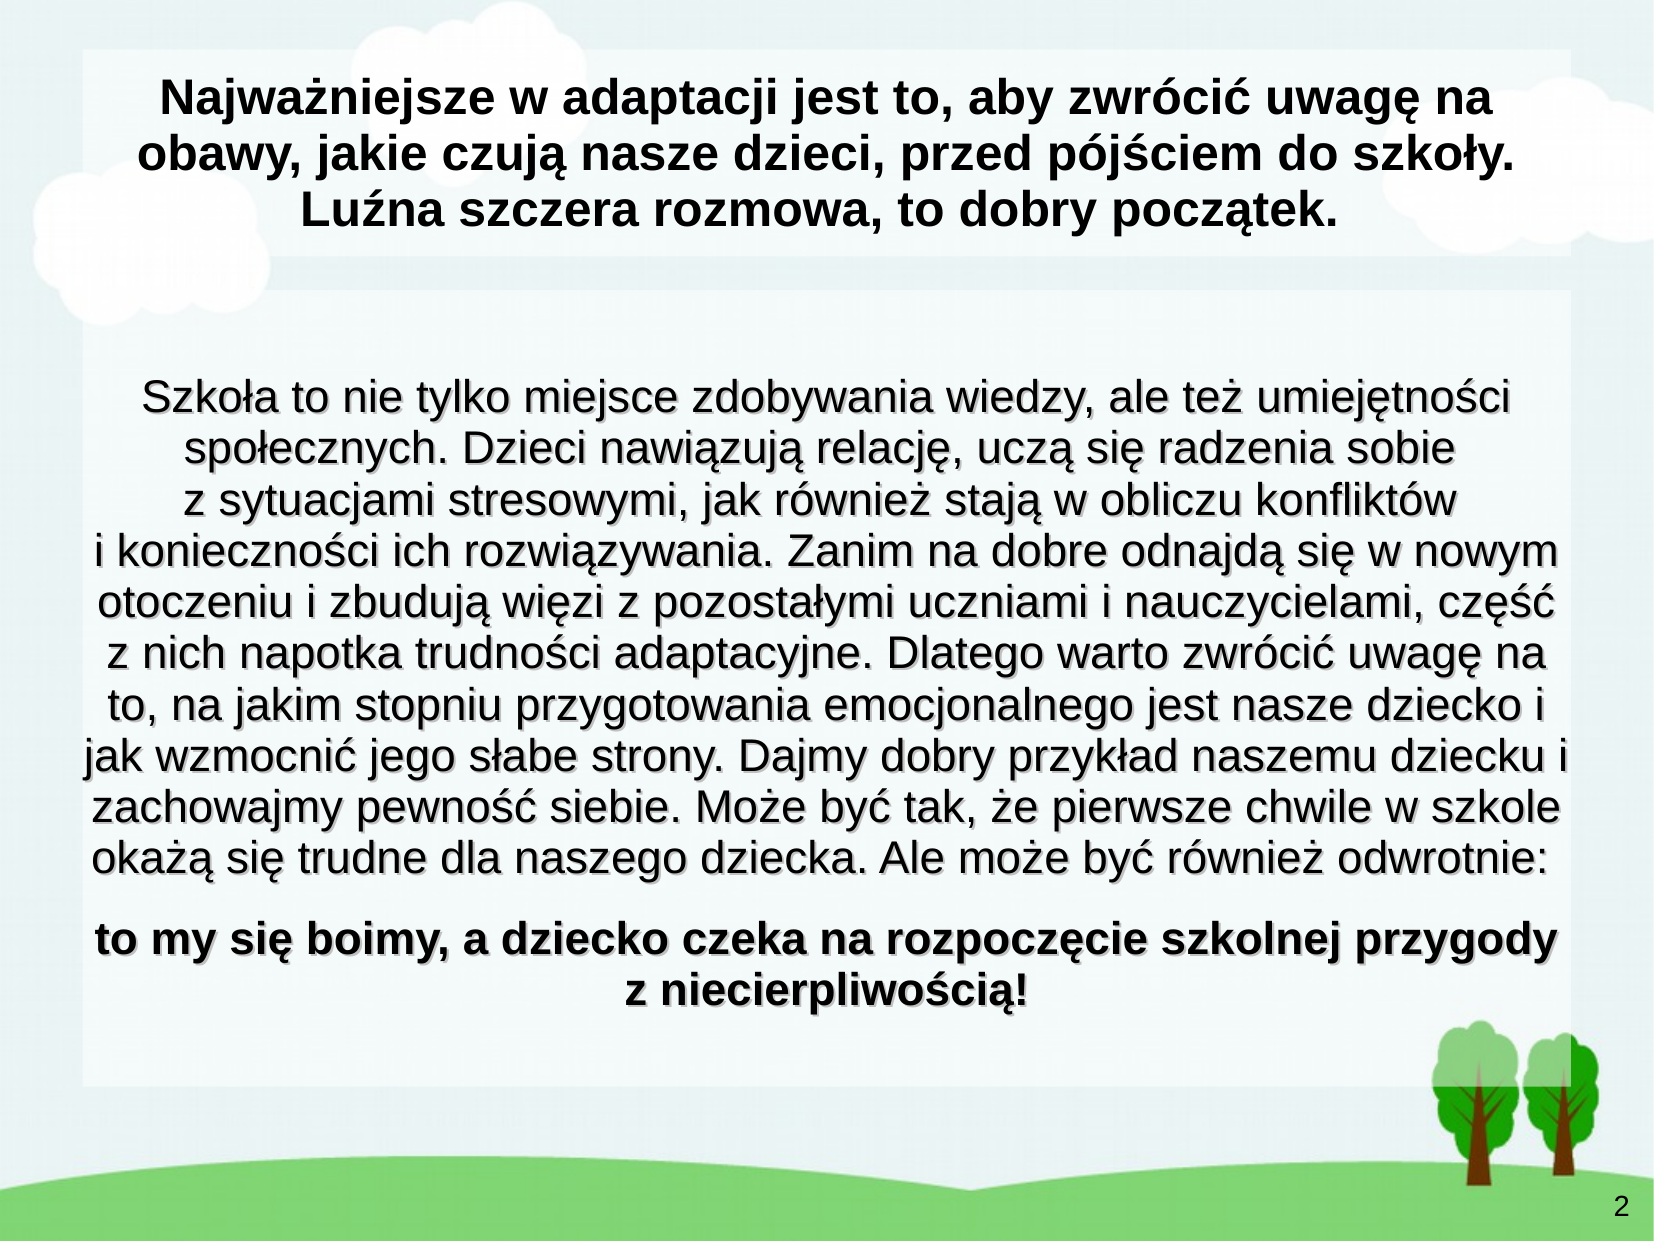

# Najważniejsze w adaptacji jest to, aby zwrócić uwagę na obawy, jakie czują nasze dzieci, przed pójściem do szkoły. Luźna szczera rozmowa, to dobry początek.
Szkoła to nie tylko miejsce zdobywania wiedzy, ale też umiejętności społecznych. Dzieci nawiązują relację, uczą się radzenia sobie
z sytuacjami stresowymi, jak również stają w obliczu konfliktów
i konieczności ich rozwiązywania. Zanim na dobre odnajdą się w nowym otoczeniu i zbudują więzi z pozostałymi uczniami i nauczycielami, część z nich napotka trudności adaptacyjne. Dlatego warto zwrócić uwagę na to, na jakim stopniu przygotowania emocjonalnego jest nasze dziecko i jak wzmocnić jego słabe strony. Dajmy dobry przykład naszemu dziecku i zachowajmy pewność siebie. Może być tak, że pierwsze chwile w szkole okażą się trudne dla naszego dziecka. Ale może być również odwrotnie:
to my się boimy, a dziecko czeka na rozpoczęcie szkolnej przygody z niecierpliwością!
2